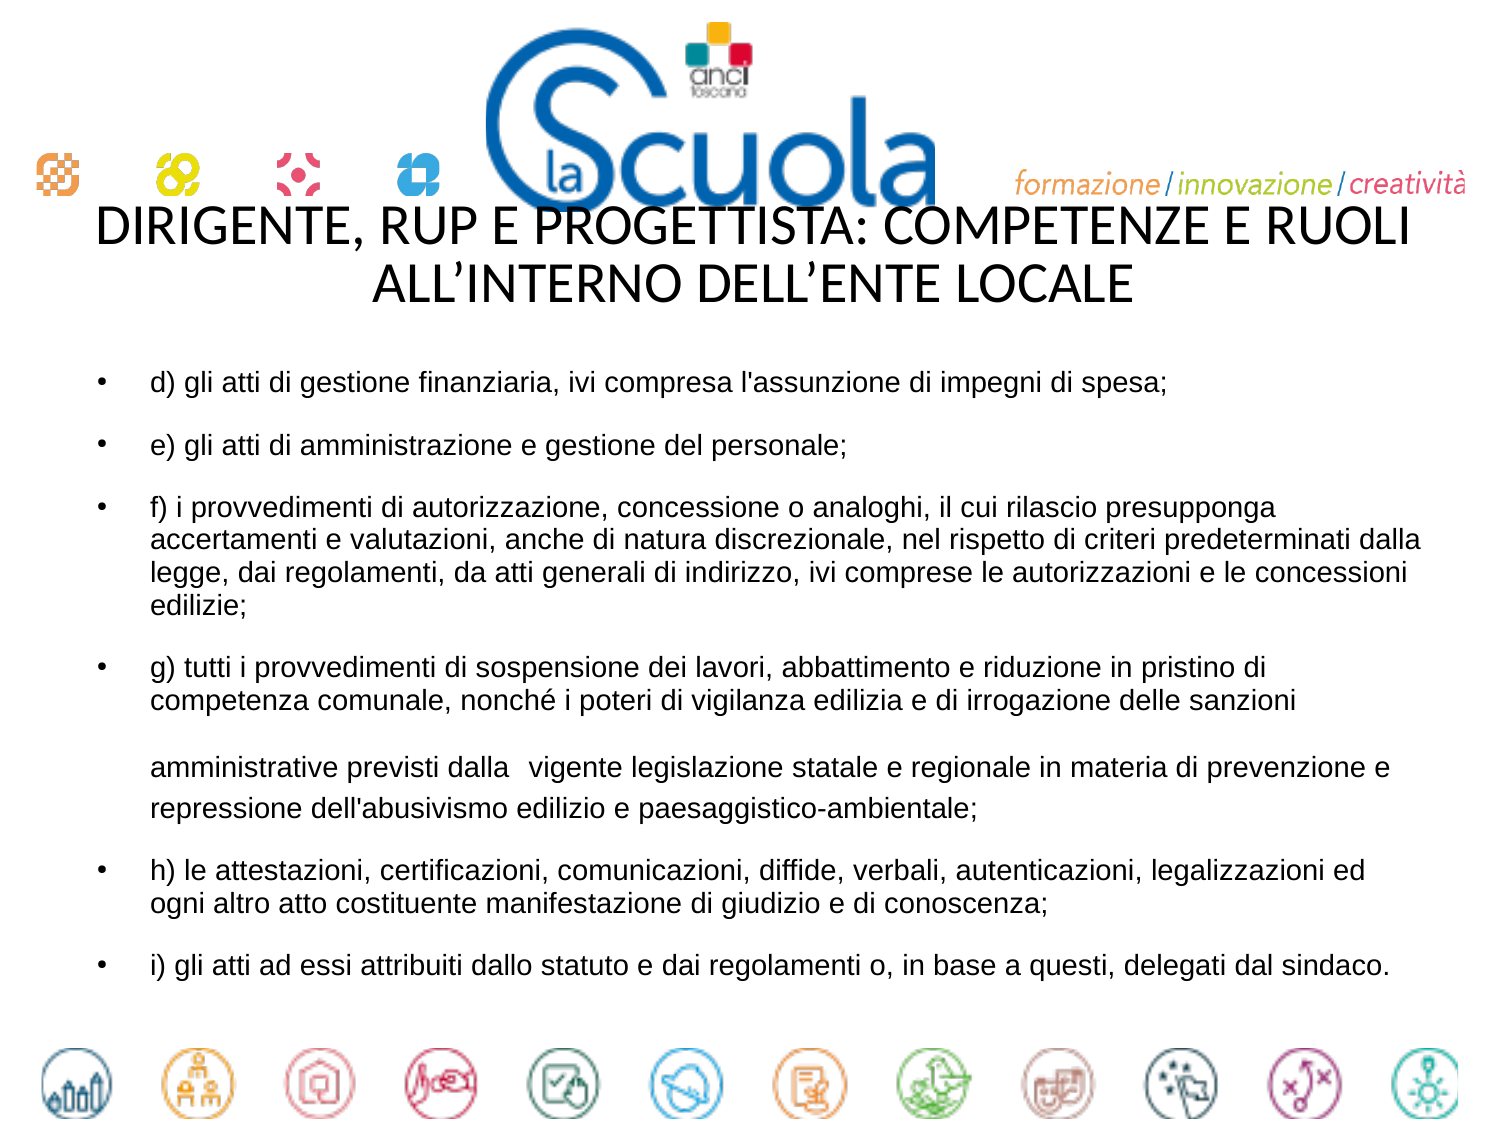

# DIRIGENTE, RUP E PROGETTISTA: COMPETENZE E RUOLI ALL’INTERNO DELL’ENTE LOCALE
d) gli atti di gestione finanziaria, ivi compresa l'assunzione di impegni di spesa;
e) gli atti di amministrazione e gestione del personale;
f) i provvedimenti di autorizzazione, concessione o analoghi, il cui rilascio presupponga accertamenti e valutazioni, anche di natura discrezionale, nel rispetto di criteri predeterminati dalla legge, dai regolamenti, da atti generali di indirizzo, ivi comprese le autorizzazioni e le concessioni edilizie;
g) tutti i provvedimenti di sospensione dei lavori, abbattimento e riduzione in pristino di competenza comunale, nonché i poteri di vigilanza edilizia e di irrogazione delle sanzioni amministrative previsti dalla vigente legislazione statale e regionale in materia di prevenzione e repressione dell'abusivismo edilizio e paesaggistico-ambientale;
h) le attestazioni, certificazioni, comunicazioni, diffide, verbali, autenticazioni, legalizzazioni ed ogni altro atto costituente manifestazione di giudizio e di conoscenza;
i) gli atti ad essi attribuiti dallo statuto e dai regolamenti o, in base a questi, delegati dal sindaco.